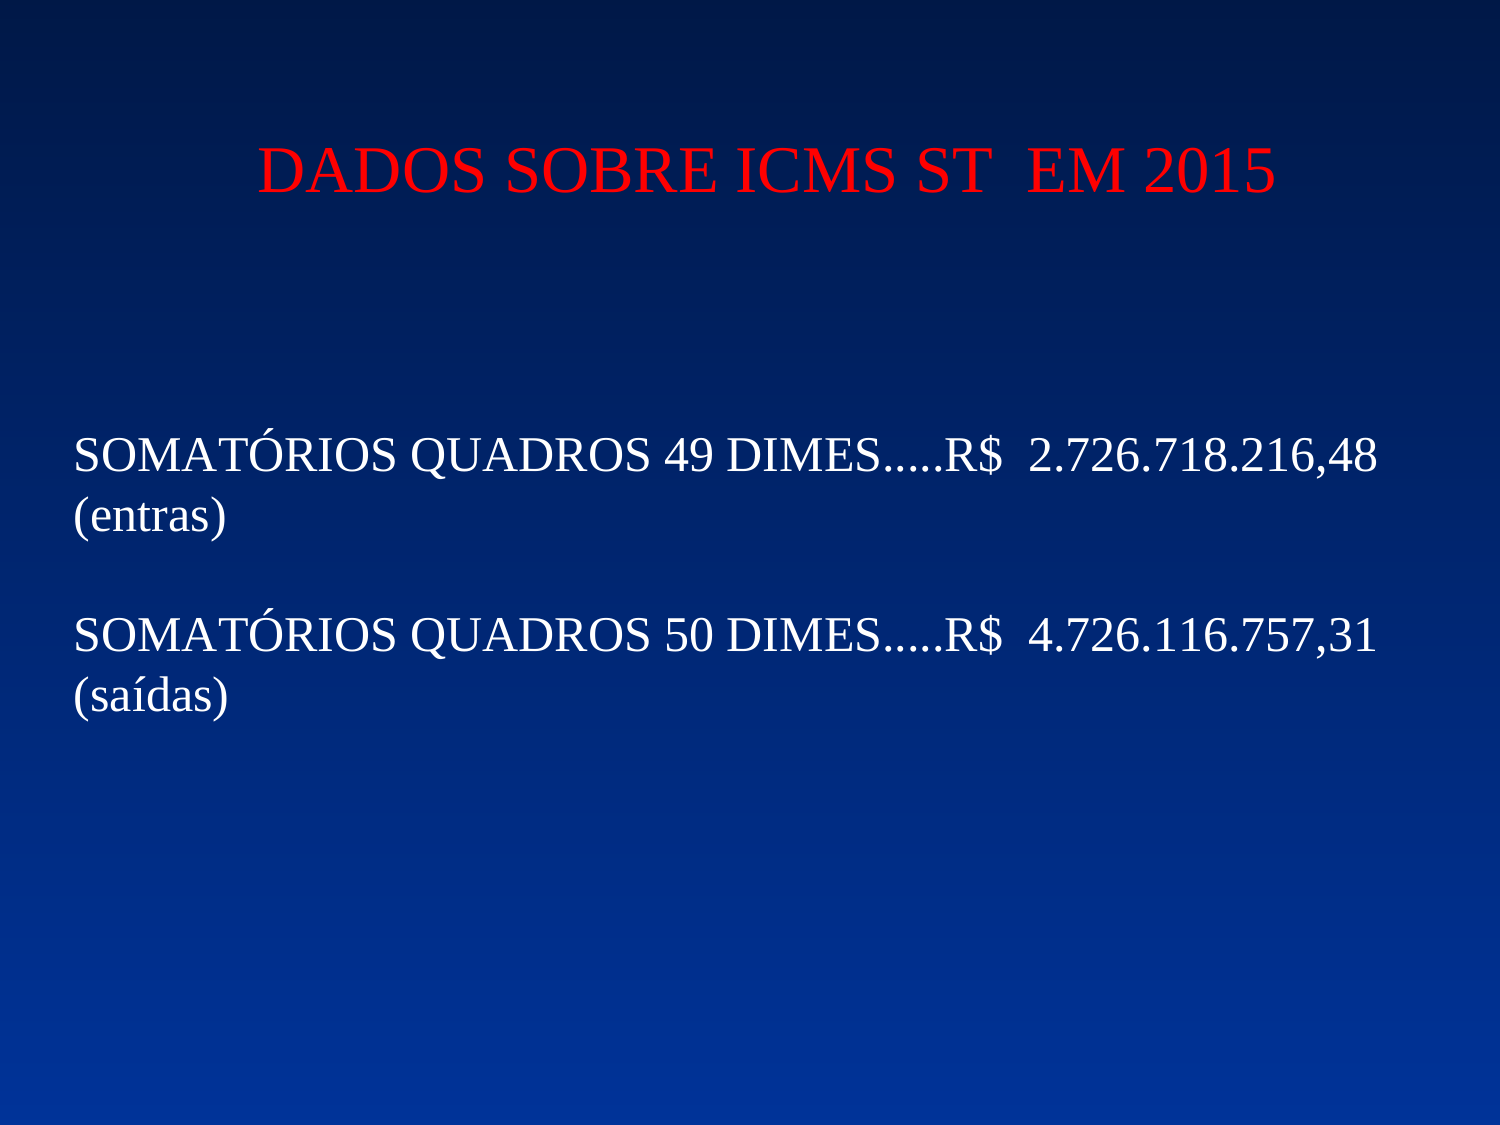

DADOS SOBRE ICMS ST EM 2015
SOMATÓRIOS QUADROS 49 DIMES.....R$ 2.726.718.216,48
(entras)
SOMATÓRIOS QUADROS 50 DIMES.....R$ 4.726.116.757,31
(saídas)